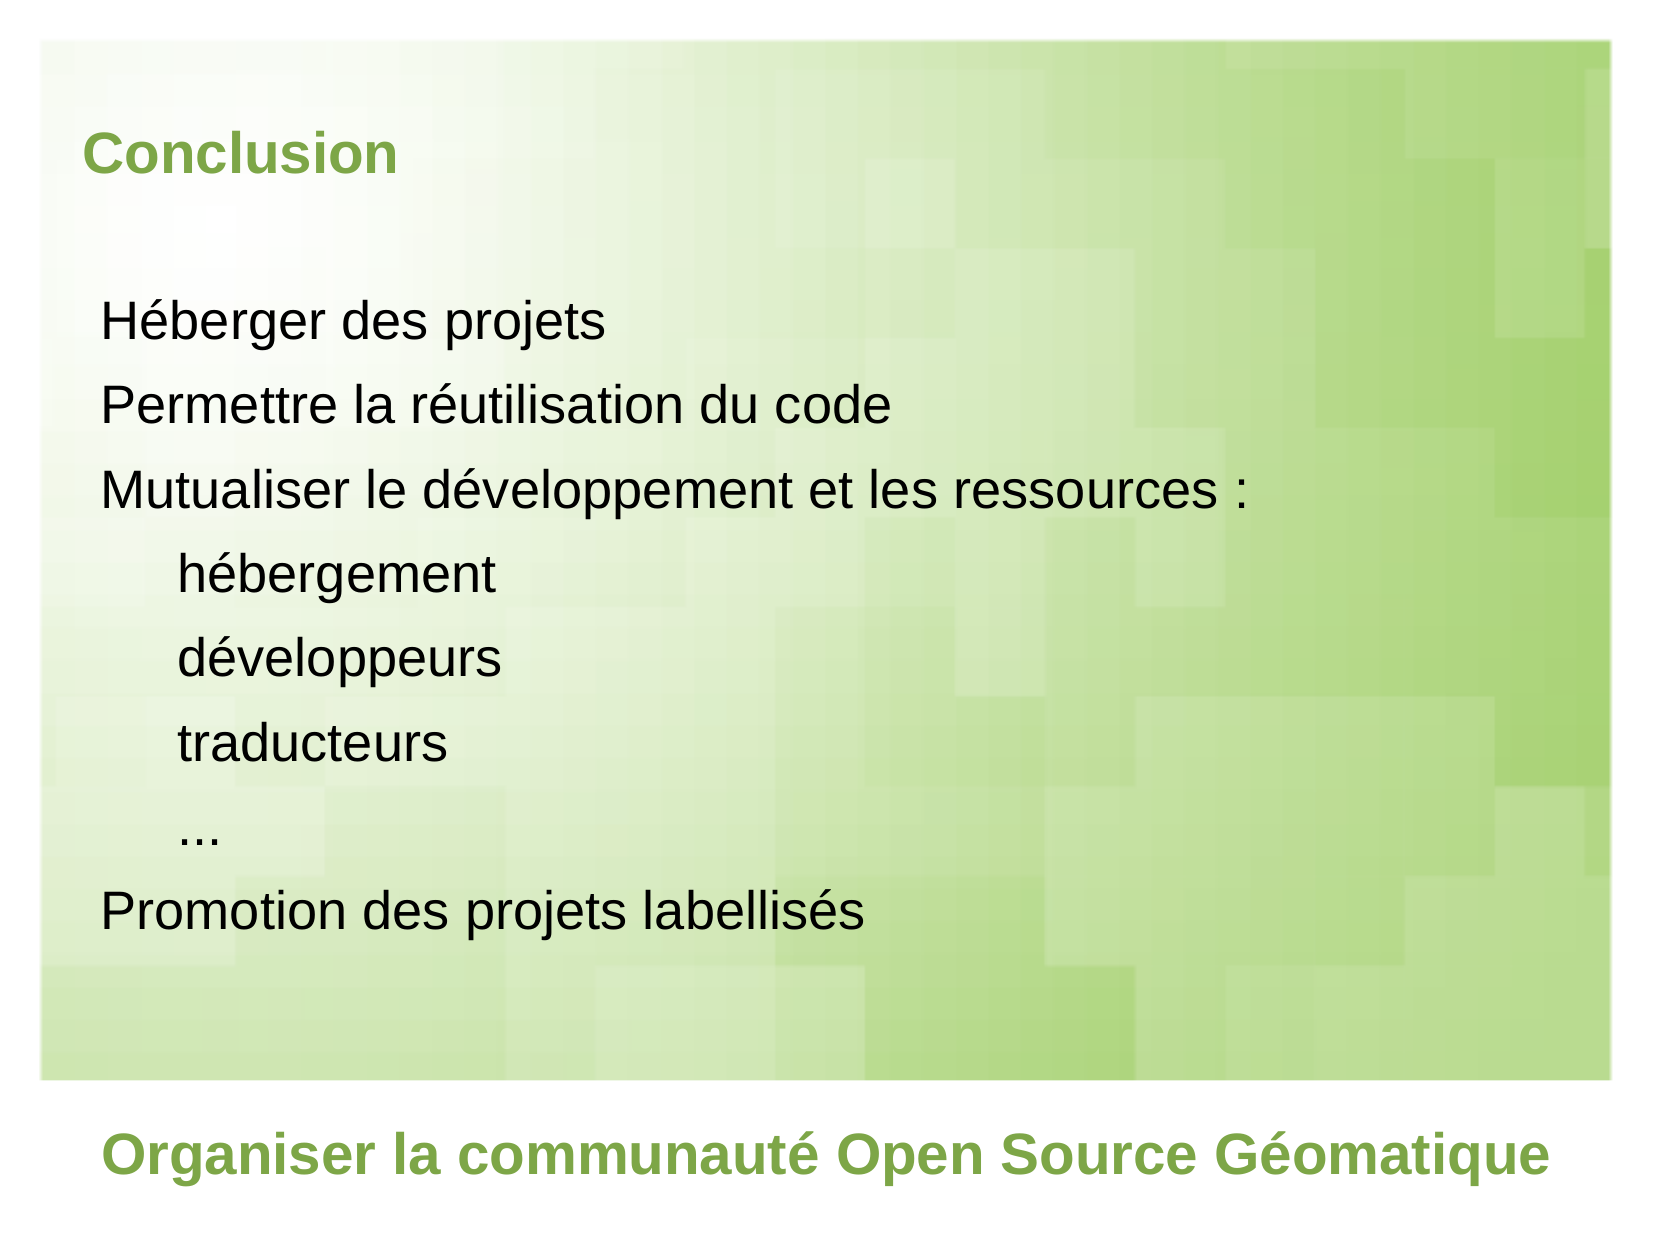

# Conclusion
Héberger des projets
Permettre la réutilisation du code
Mutualiser le développement et les ressources :
hébergement
développeurs
traducteurs
...
Promotion des projets labellisés
Organiser la communauté Open Source Géomatique